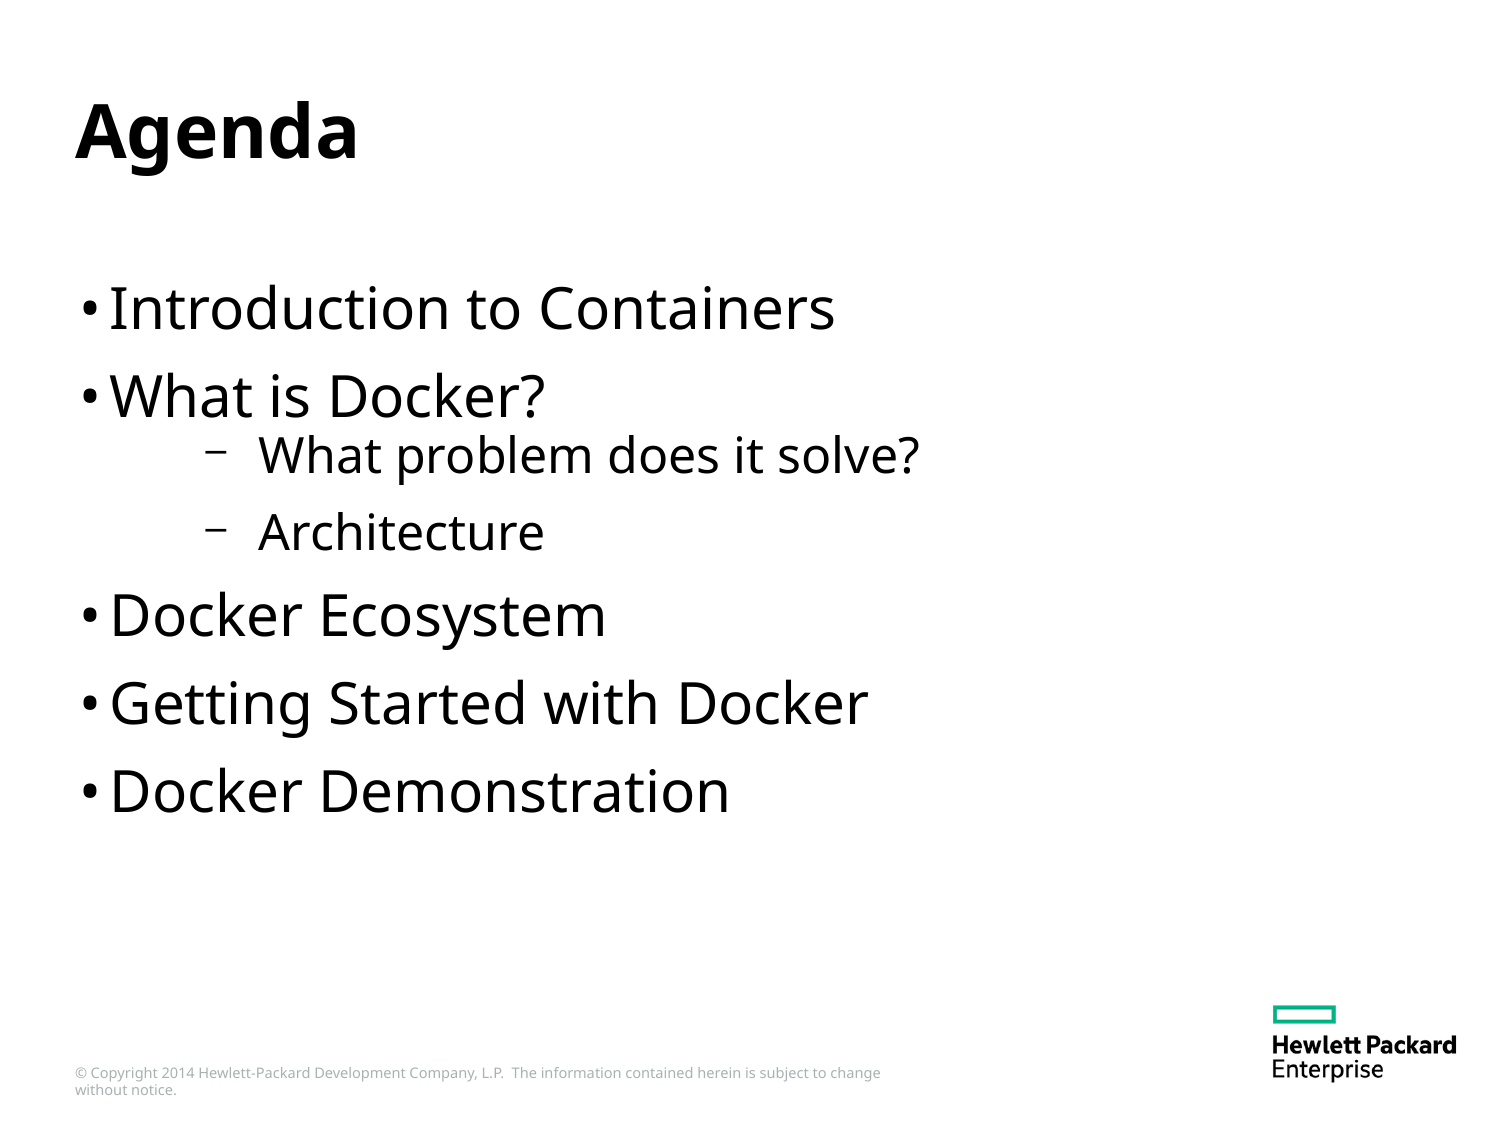

# Agenda
Introduction to Containers
What is Docker?
What problem does it solve?
Architecture
Docker Ecosystem
Getting Started with Docker
Docker Demonstration